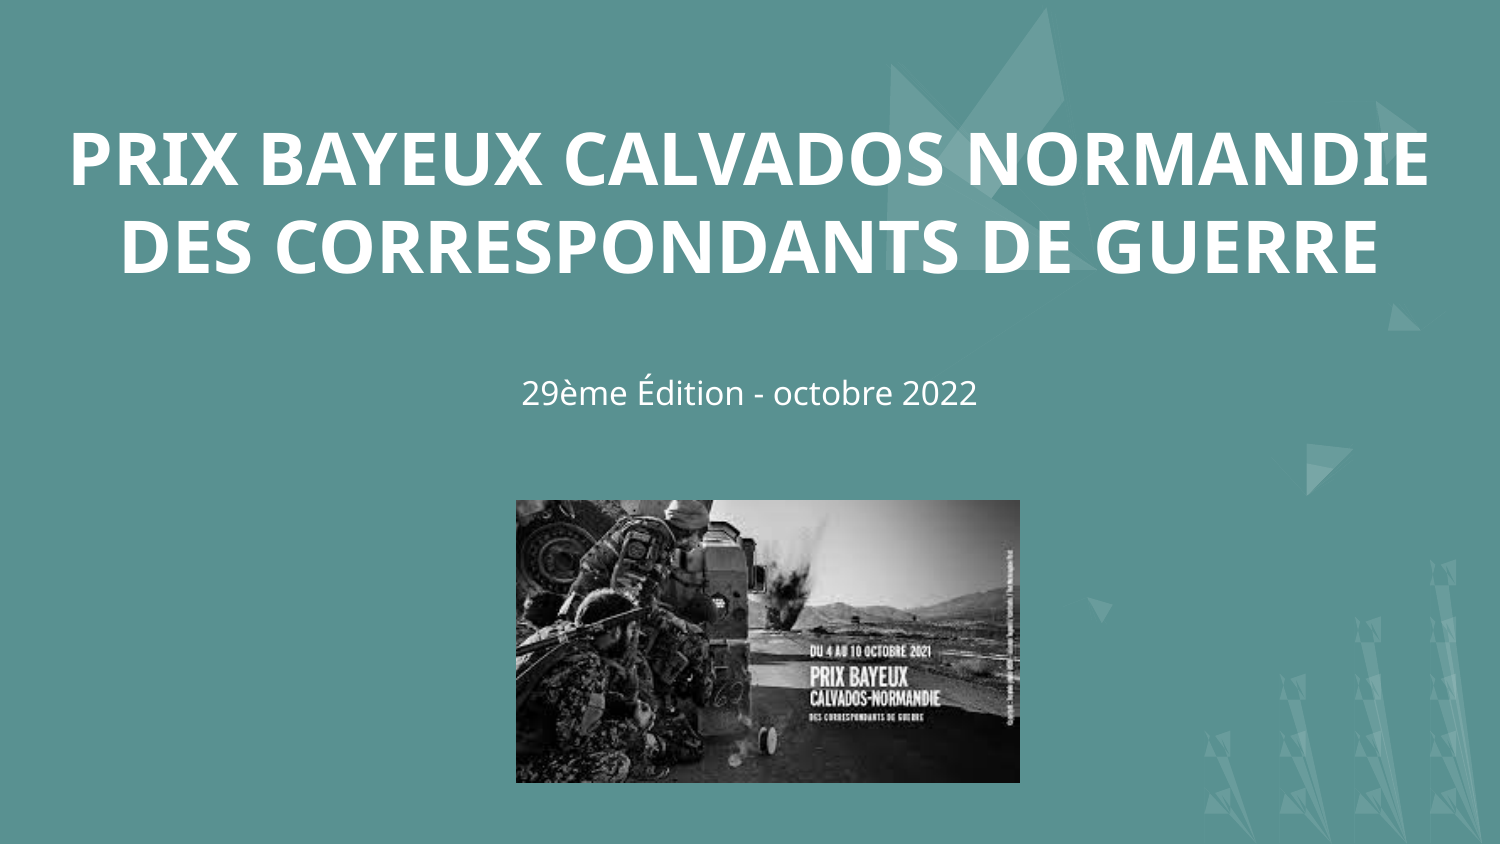

# PRIX BAYEUX CALVADOS NORMANDIE DES CORRESPONDANTS DE GUERRE
29ème Édition - octobre 2022